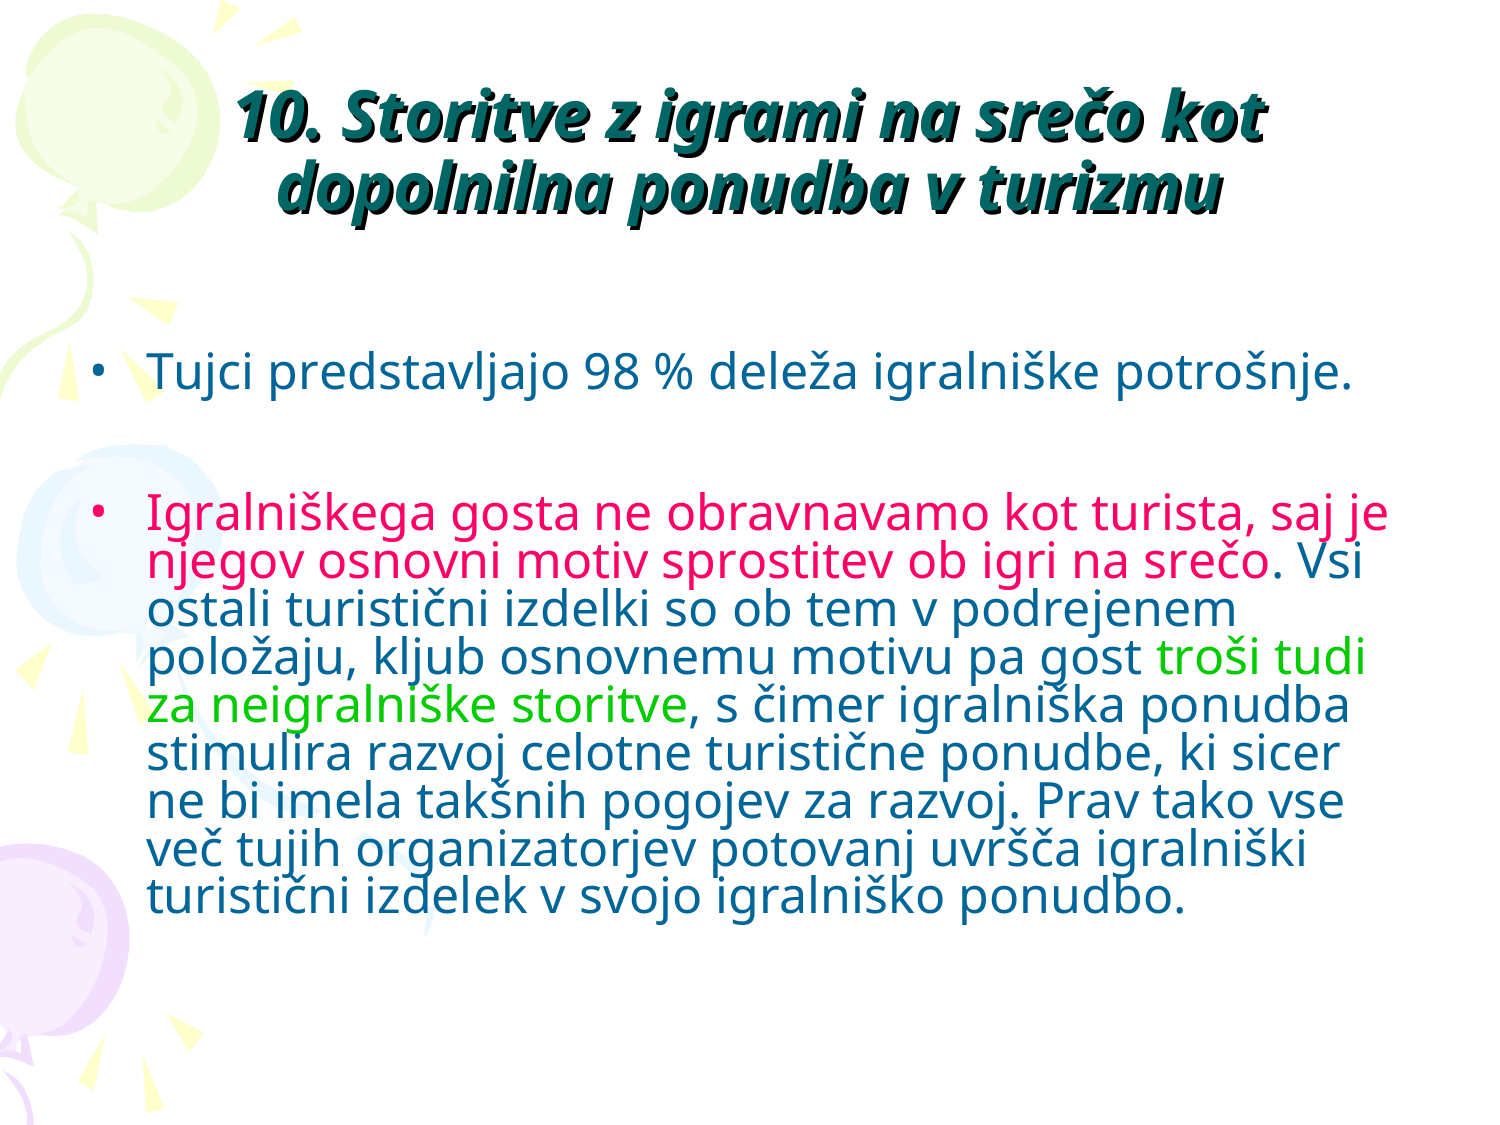

# 10. Storitve z igrami na srečo kot dopolnilna ponudba v turizmu
Tujci predstavljajo 98 % deleža igralniške potrošnje.
Igralniškega gosta ne obravnavamo kot turista, saj je njegov osnovni motiv sprostitev ob igri na srečo. Vsi ostali turistični izdelki so ob tem v podrejenem položaju, kljub osnovnemu motivu pa gost troši tudi za neigralniške storitve, s čimer igralniška ponudba stimulira razvoj celotne turistične ponudbe, ki sicer ne bi imela takšnih pogojev za razvoj. Prav tako vse več tujih organizatorjev potovanj uvršča igralniški turistični izdelek v svojo igralniško ponudbo.